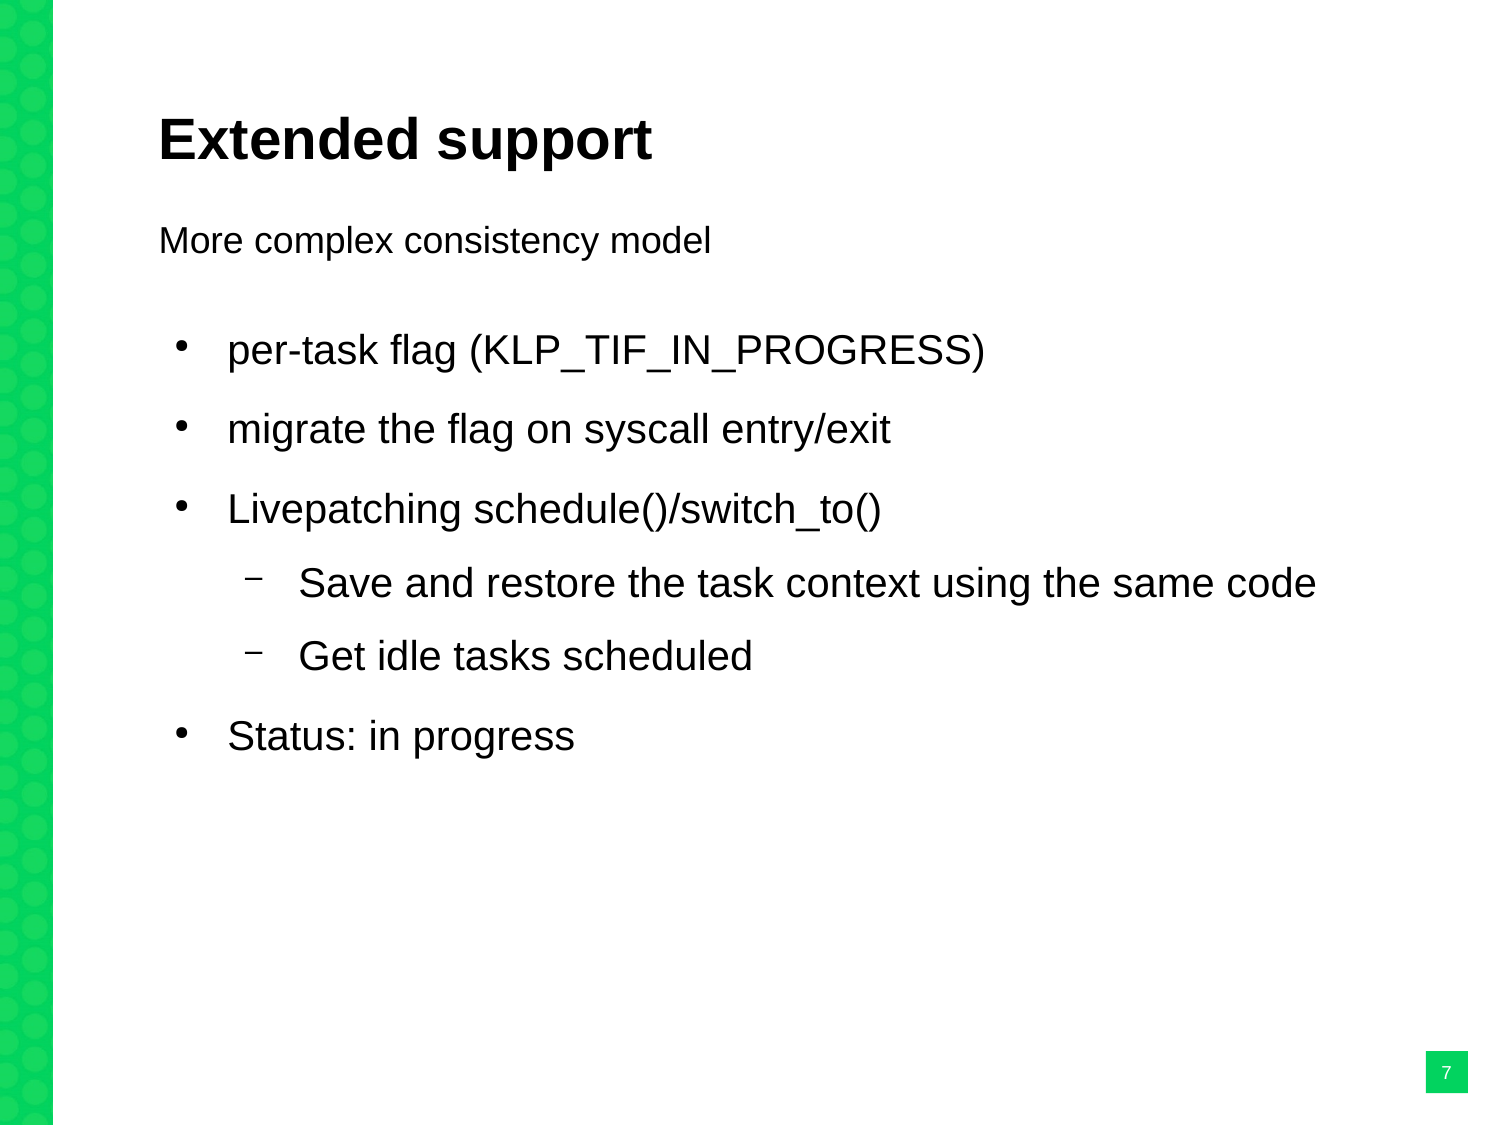

# Extended support
More complex consistency model
per-task flag (KLP_TIF_IN_PROGRESS)
migrate the flag on syscall entry/exit
Livepatching schedule()/switch_to()
Save and restore the task context using the same code
Get idle tasks scheduled
Status: in progress